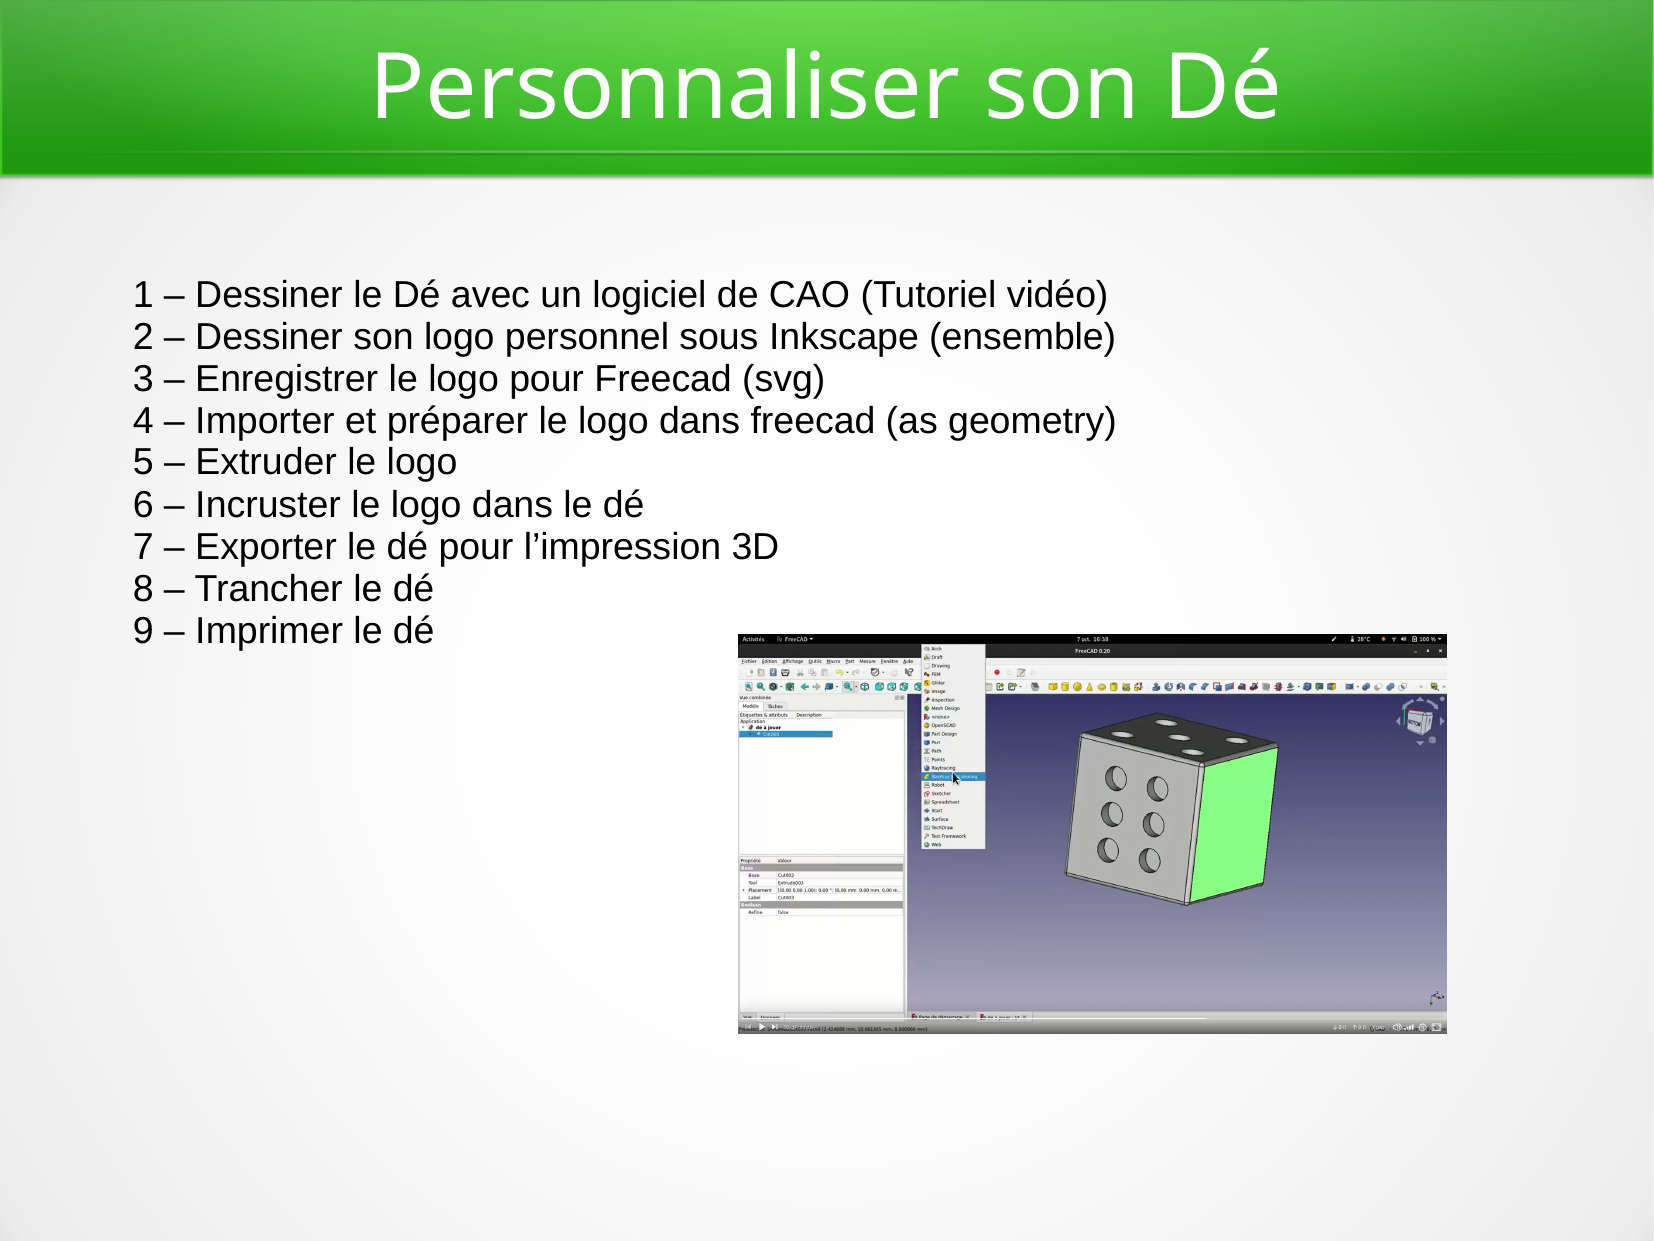

# Personnaliser son Dé
1 – Dessiner le Dé avec un logiciel de CAO (Tutoriel vidéo)
2 – Dessiner son logo personnel sous Inkscape (ensemble)
3 – Enregistrer le logo pour Freecad (svg)
4 – Importer et préparer le logo dans freecad (as geometry)
5 – Extruder le logo
6 – Incruster le logo dans le dé
7 – Exporter le dé pour l’impression 3D
8 – Trancher le dé
9 – Imprimer le dé